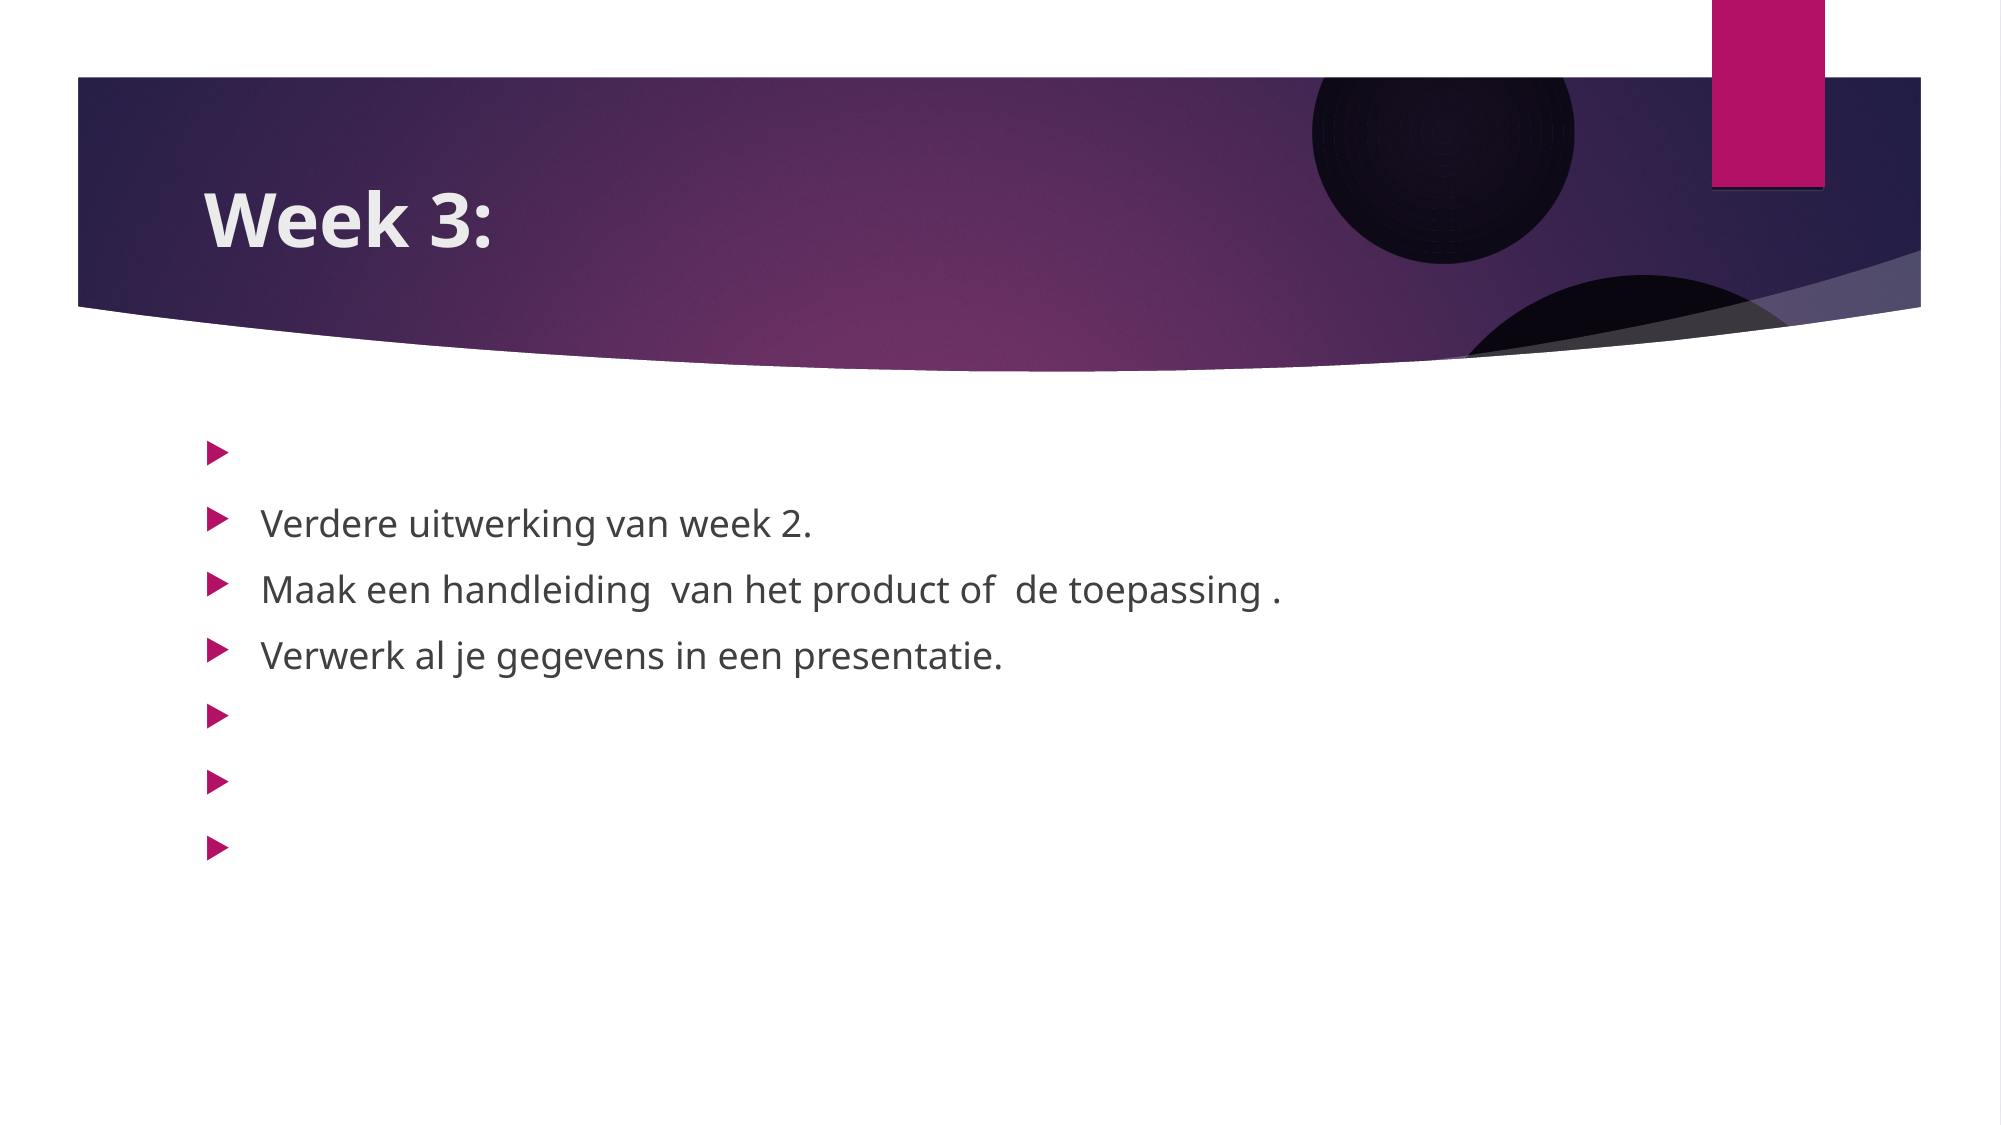

# Week 3:
Verdere uitwerking van week 2.
Maak een handleiding van het product of de toepassing .
Verwerk al je gegevens in een presentatie.